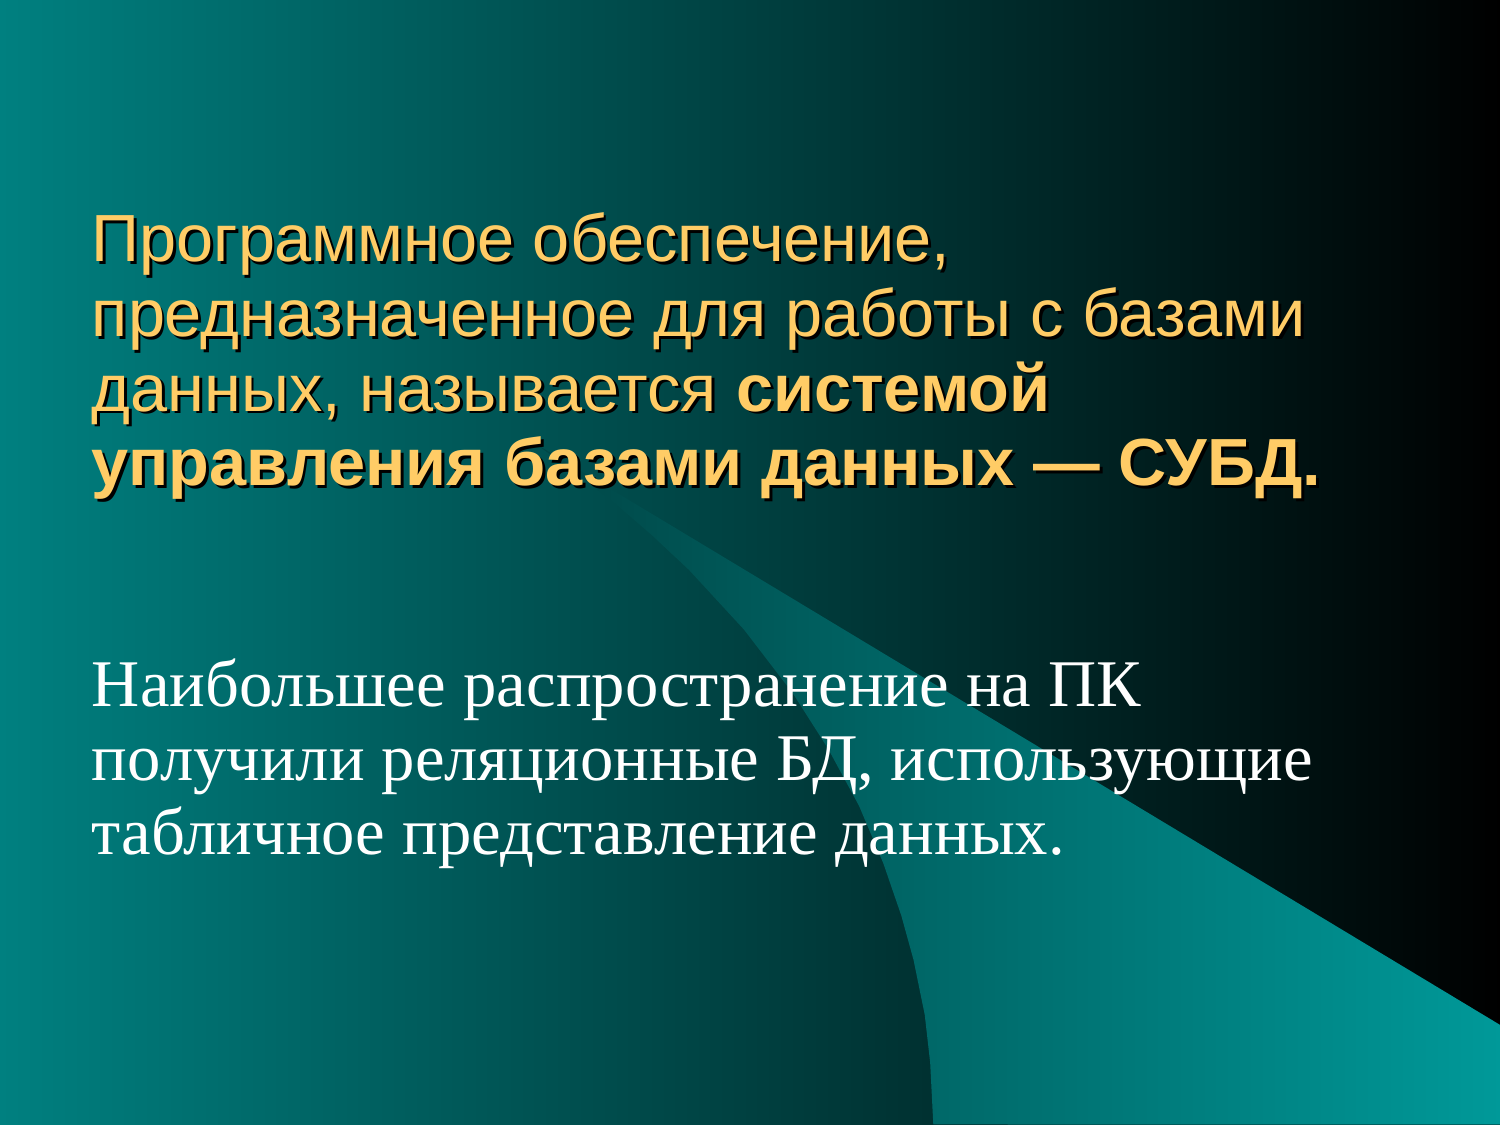

# Программное обеспечение, предназначенное для работы с базами данных, называется системой управления базами данных — СУБД.
Наибольшее распространение на ПК получили реляционные БД, использующие табличное представление данных.